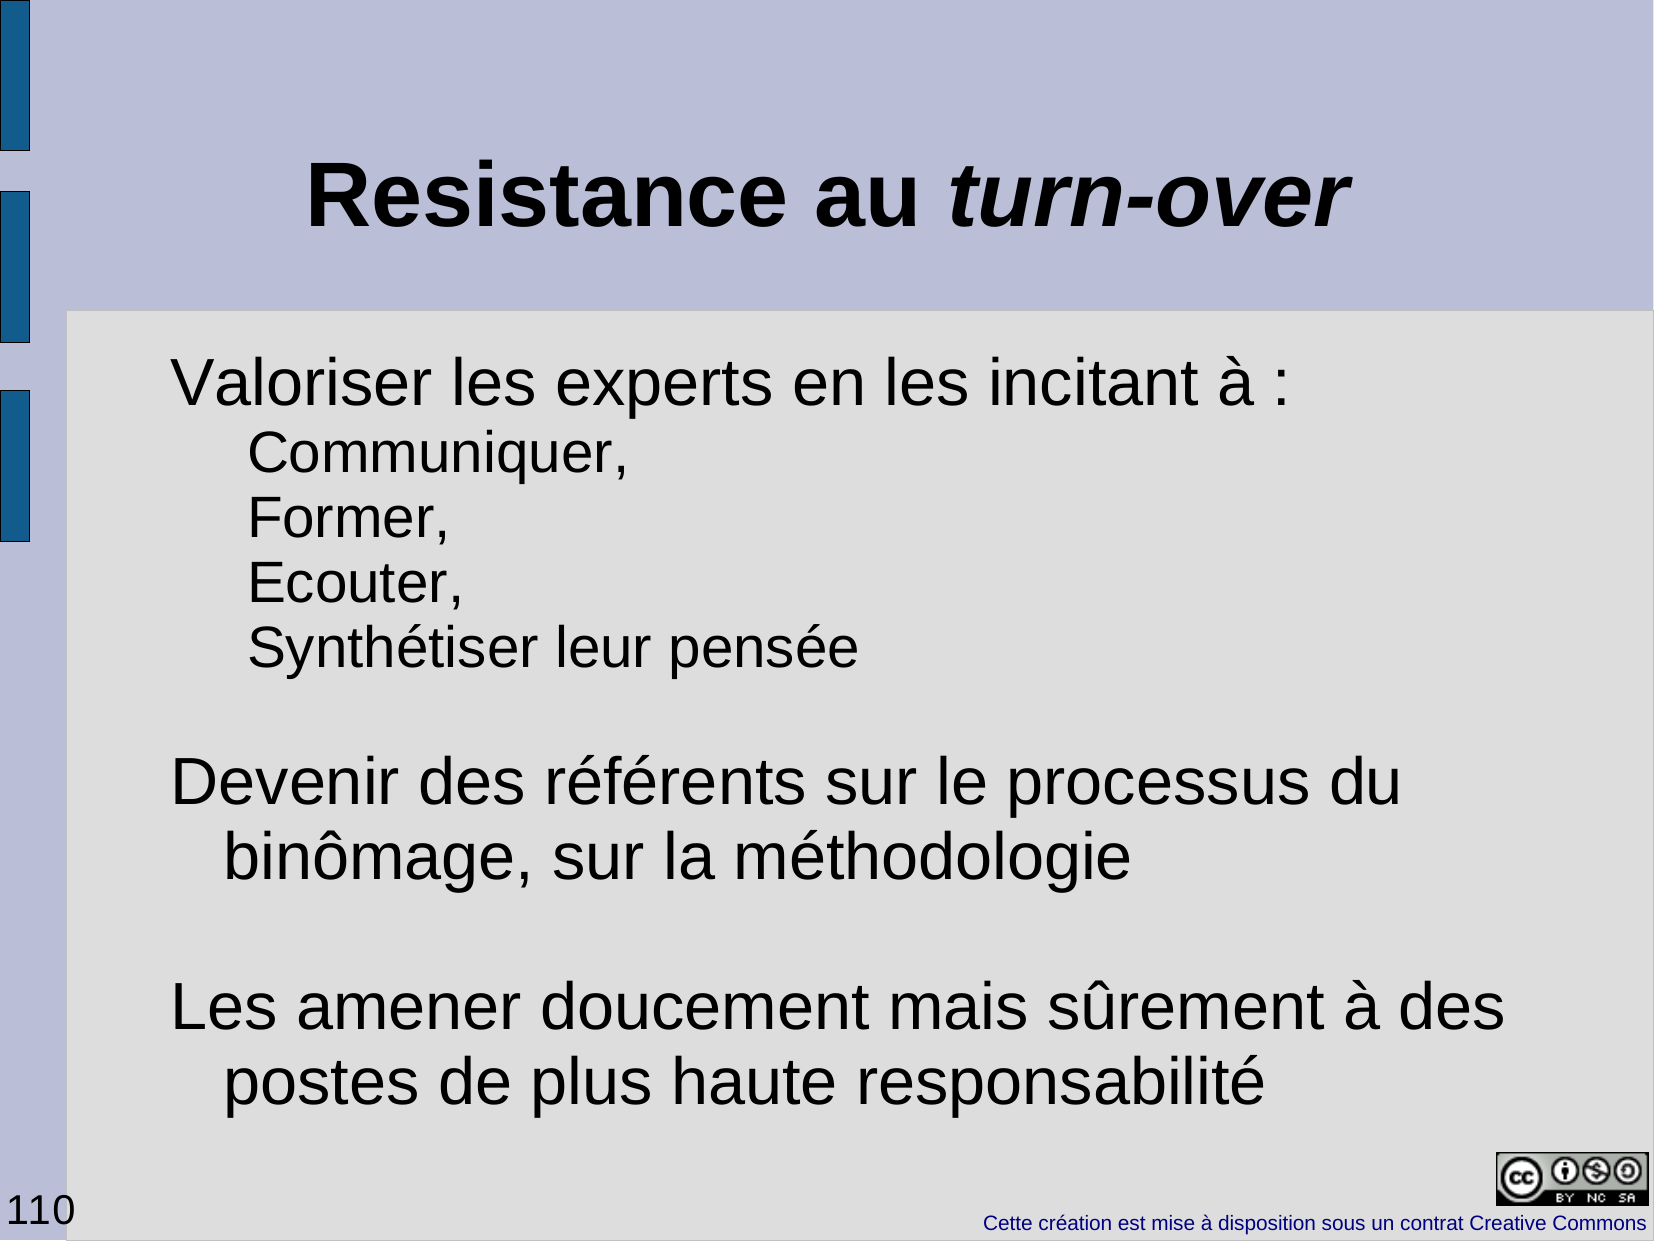

# Resistance au turn-over
Valoriser les experts en les incitant à :
Communiquer,
Former,
Ecouter,
Synthétiser leur pensée
Devenir des référents sur le processus du binômage, sur la méthodologie
Les amener doucement mais sûrement à des postes de plus haute responsabilité